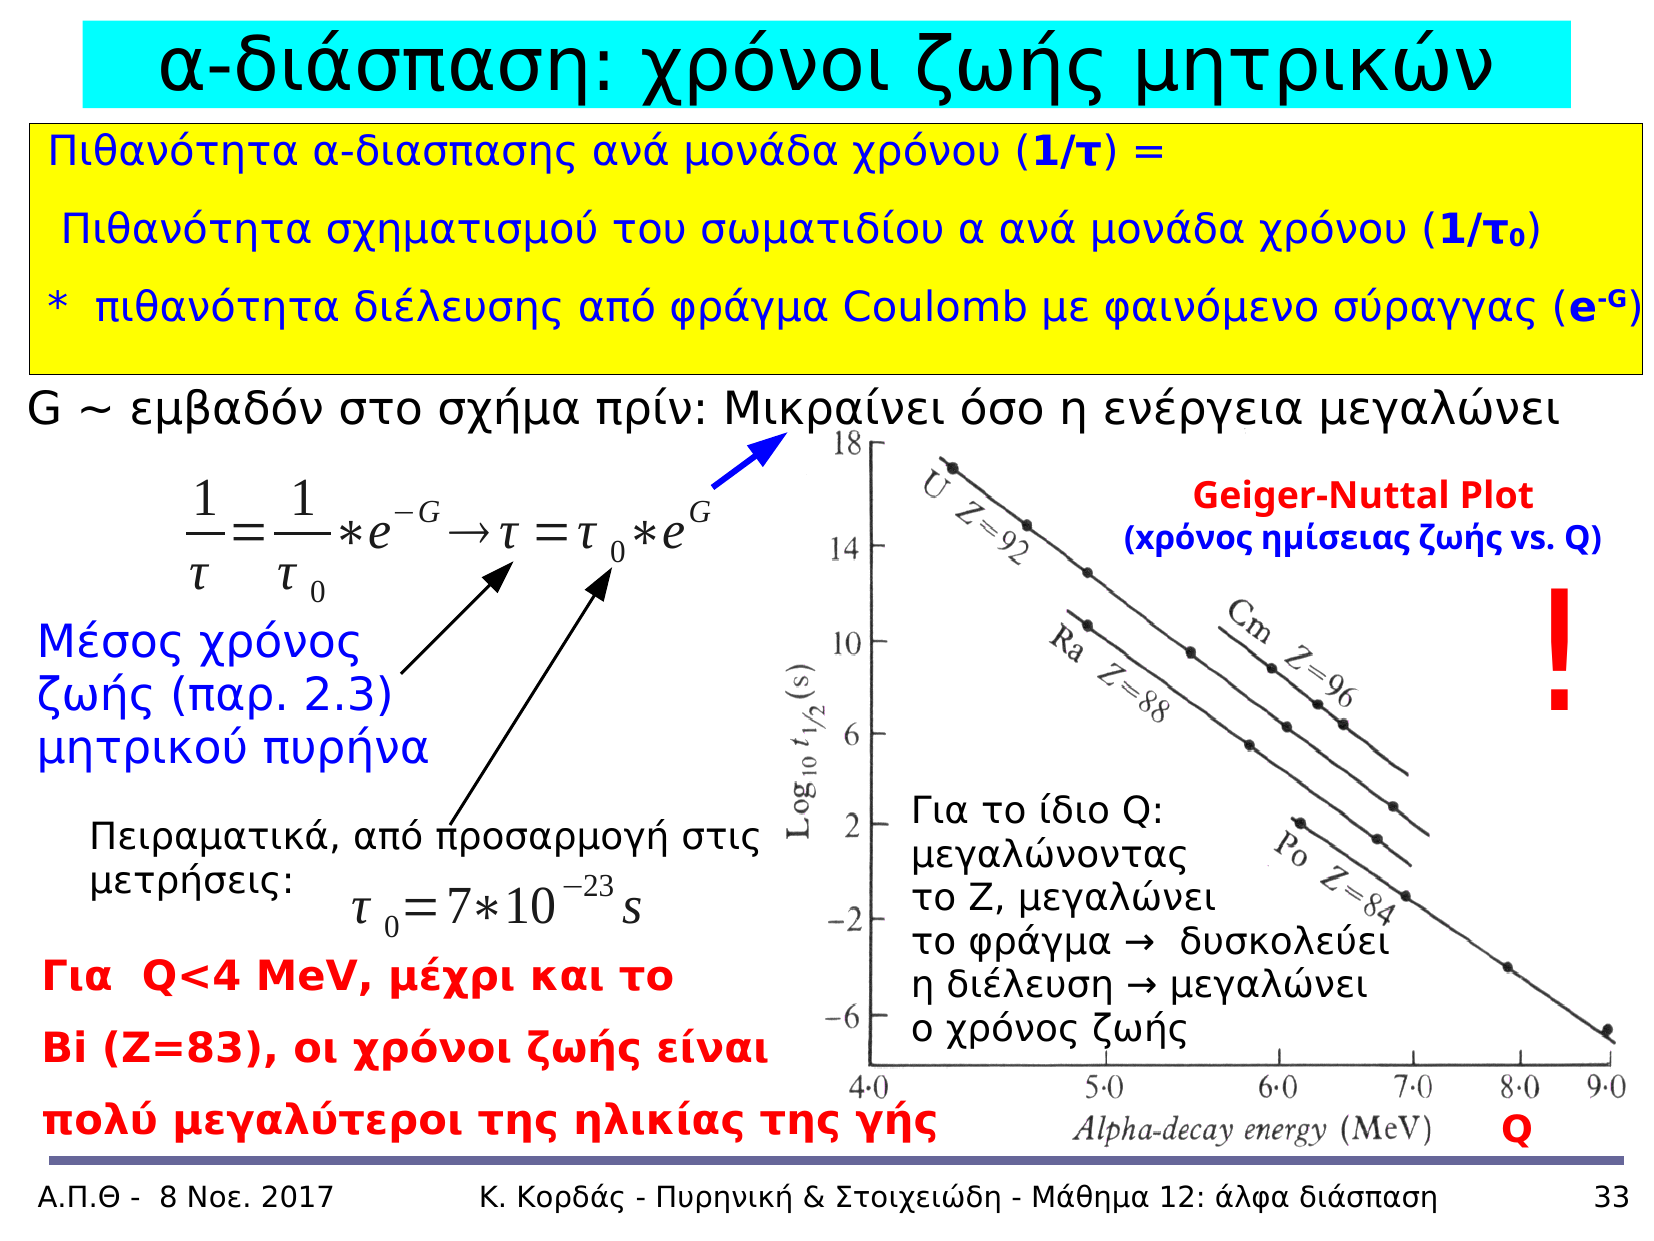

α-διάσπαση: χρόνοι ζωής μητρικών
# Πιθανότητα α-διασπασης ανά μονάδα χρόνου (1/τ) =
 Πιθανότητα σχηματισμού του σωματιδίου α ανά μονάδα χρόνου (1/τ0)
* πιθανότητα διέλευσης από φράγμα Coulomb με φαινόμενο σύραγγας (e-G)
G ~ εμβαδόν στο σχήμα πρίν: Μικραίνει όσο η ενέργεια μεγαλώνει
Geiger-Nuttal Plot
(xρόνος ημίσειας ζωής vs. Q)
!
Μέσος χρόνος ζωής (παρ. 2.3) μητρικού πυρήνα
Για το ίδιο Q:
μεγαλώνοντας
το Ζ, μεγαλώνει
το φράγμα → δυσκολεύει
η διέλευση → μεγαλώνει
ο χρόνος ζωής
Πειραματικά, από προσαρμογή στις μετρήσεις:
Για Q<4 MeV, μέχρι και το
Bi (Z=83), οι χρόνοι ζωής είναι
πολύ μεγαλύτεροι της ηλικίας της γής
Q
Α.Π.Θ - 8 Νοε. 2017
Κ. Κορδάς - Πυρηνική & Στοιχειώδη - Μάθημα 12: άλφα διάσπαση
33